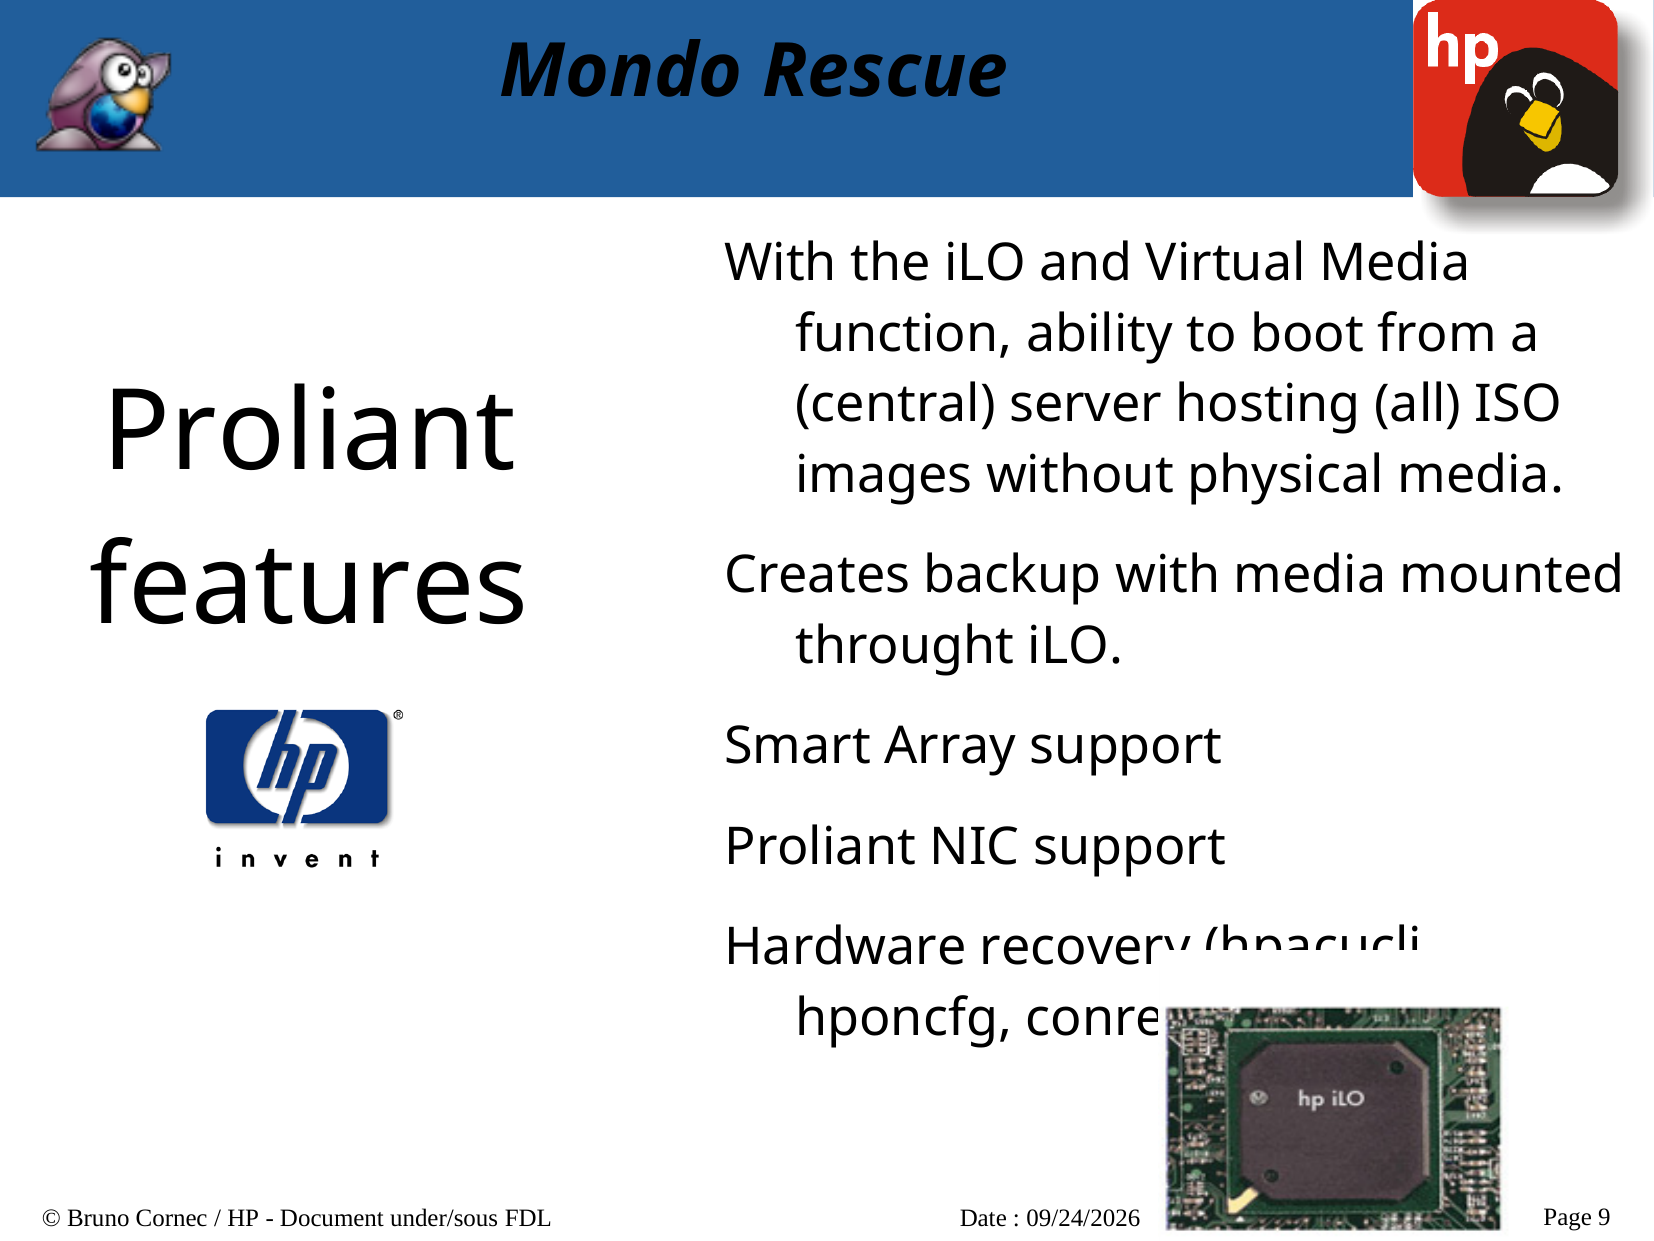

# With the iLO and Virtual Media function, ability to boot from a (central) server hosting (all) ISO images without physical media.
Creates backup with media mounted throught iLO.
Smart Array support
Proliant NIC support
Hardware recovery (hpacucli, hponcfg, conrep) - TBC
Proliant features